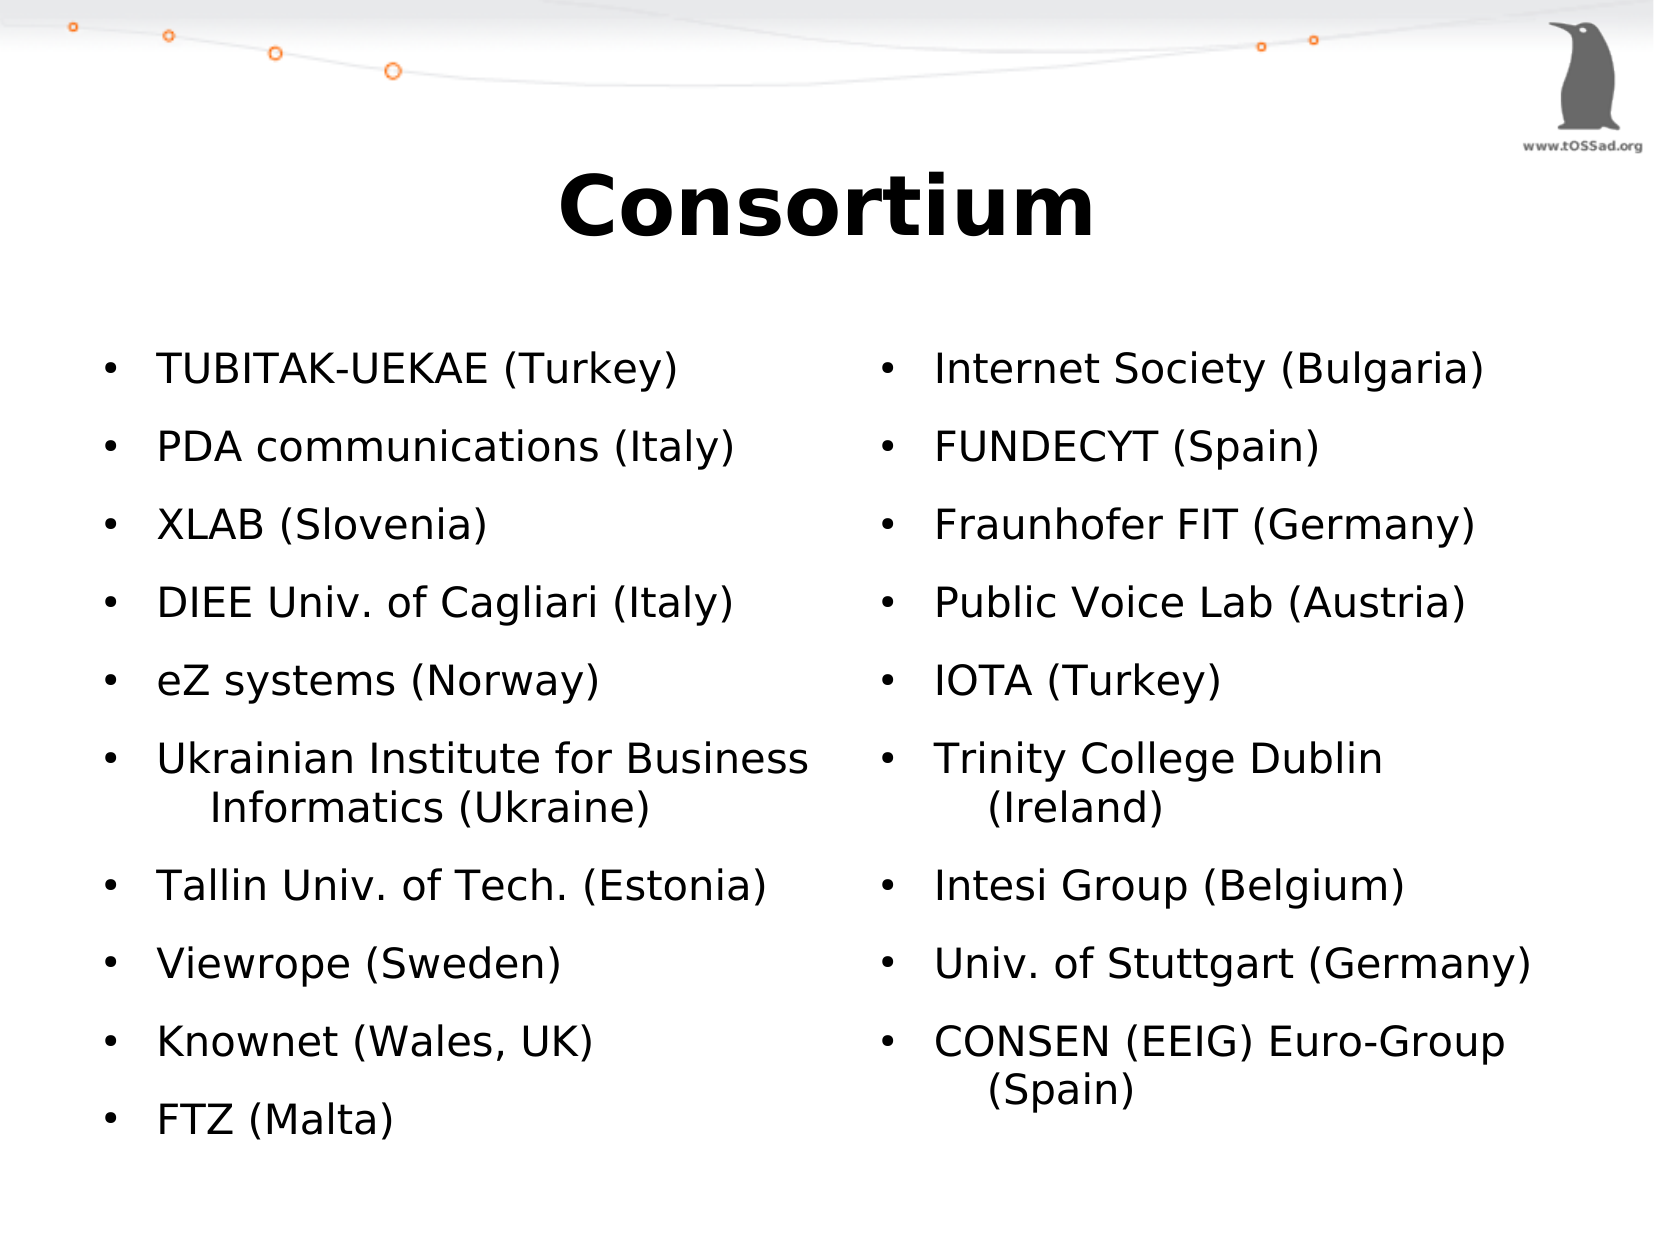

# Consortium
TUBITAK-UEKAE (Turkey)
PDA communications (Italy)
XLAB (Slovenia)
DIEE Univ. of Cagliari (Italy)
eZ systems (Norway)
Ukrainian Institute for Business Informatics (Ukraine)
Tallin Univ. of Tech. (Estonia)
Viewrope (Sweden)
Knownet (Wales, UK)
FTZ (Malta)
Internet Society (Bulgaria)
FUNDECYT (Spain)
Fraunhofer FIT (Germany)
Public Voice Lab (Austria)
IOTA (Turkey)
Trinity College Dublin (Ireland)
Intesi Group (Belgium)
Univ. of Stuttgart (Germany)
CONSEN (EEIG) Euro-Group (Spain)